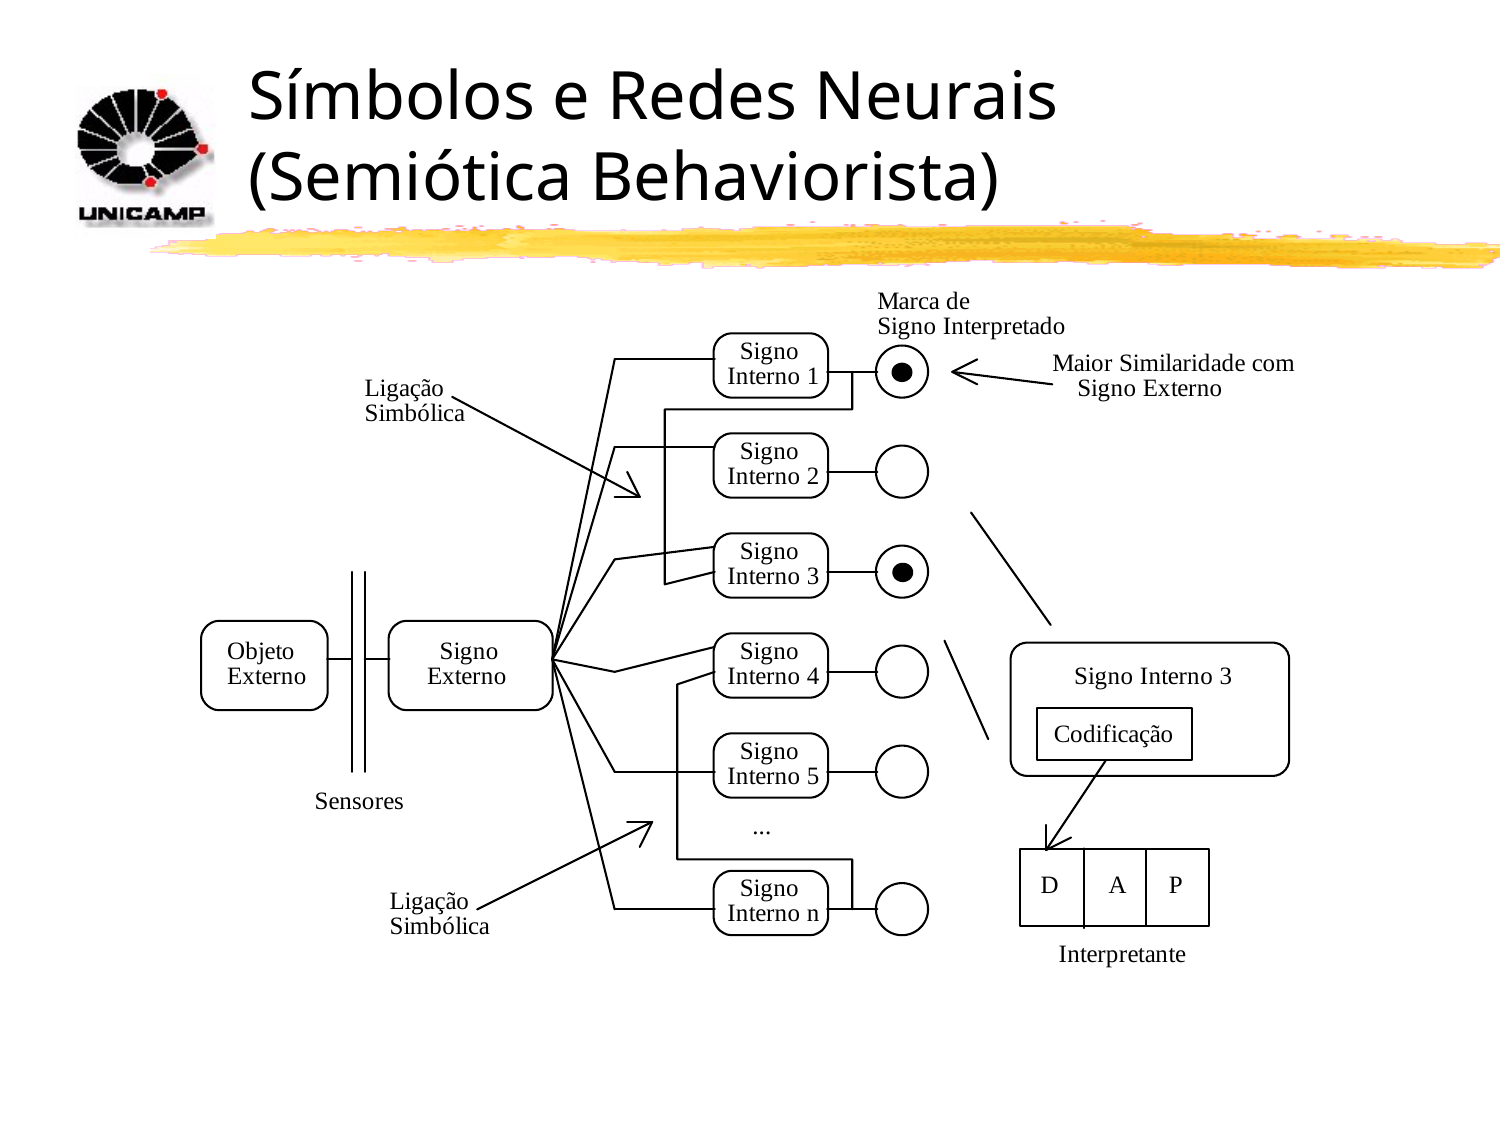

# Símbolos e Redes Neurais (Semiótica Behaviorista)